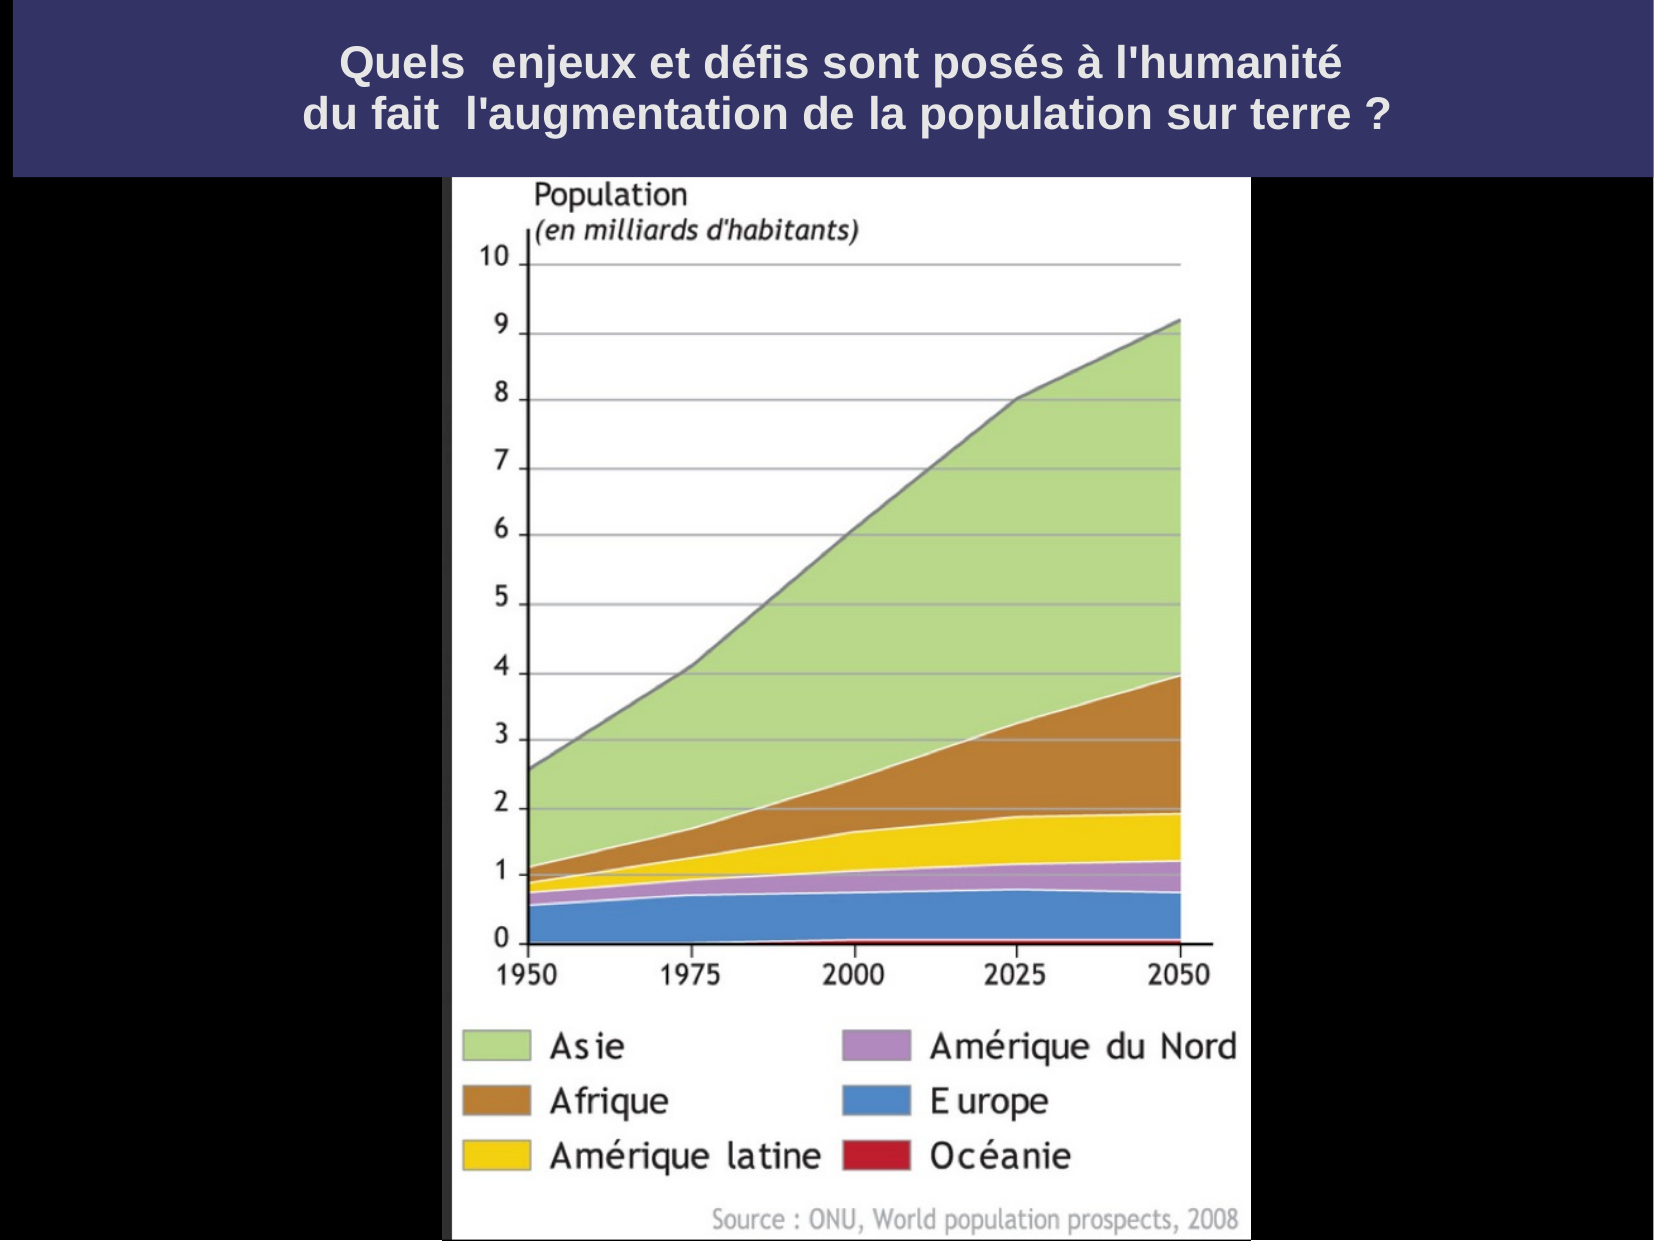

Quels enjeux et défis sont posés à l'humanité
du fait l'augmentation de la population sur terre ?